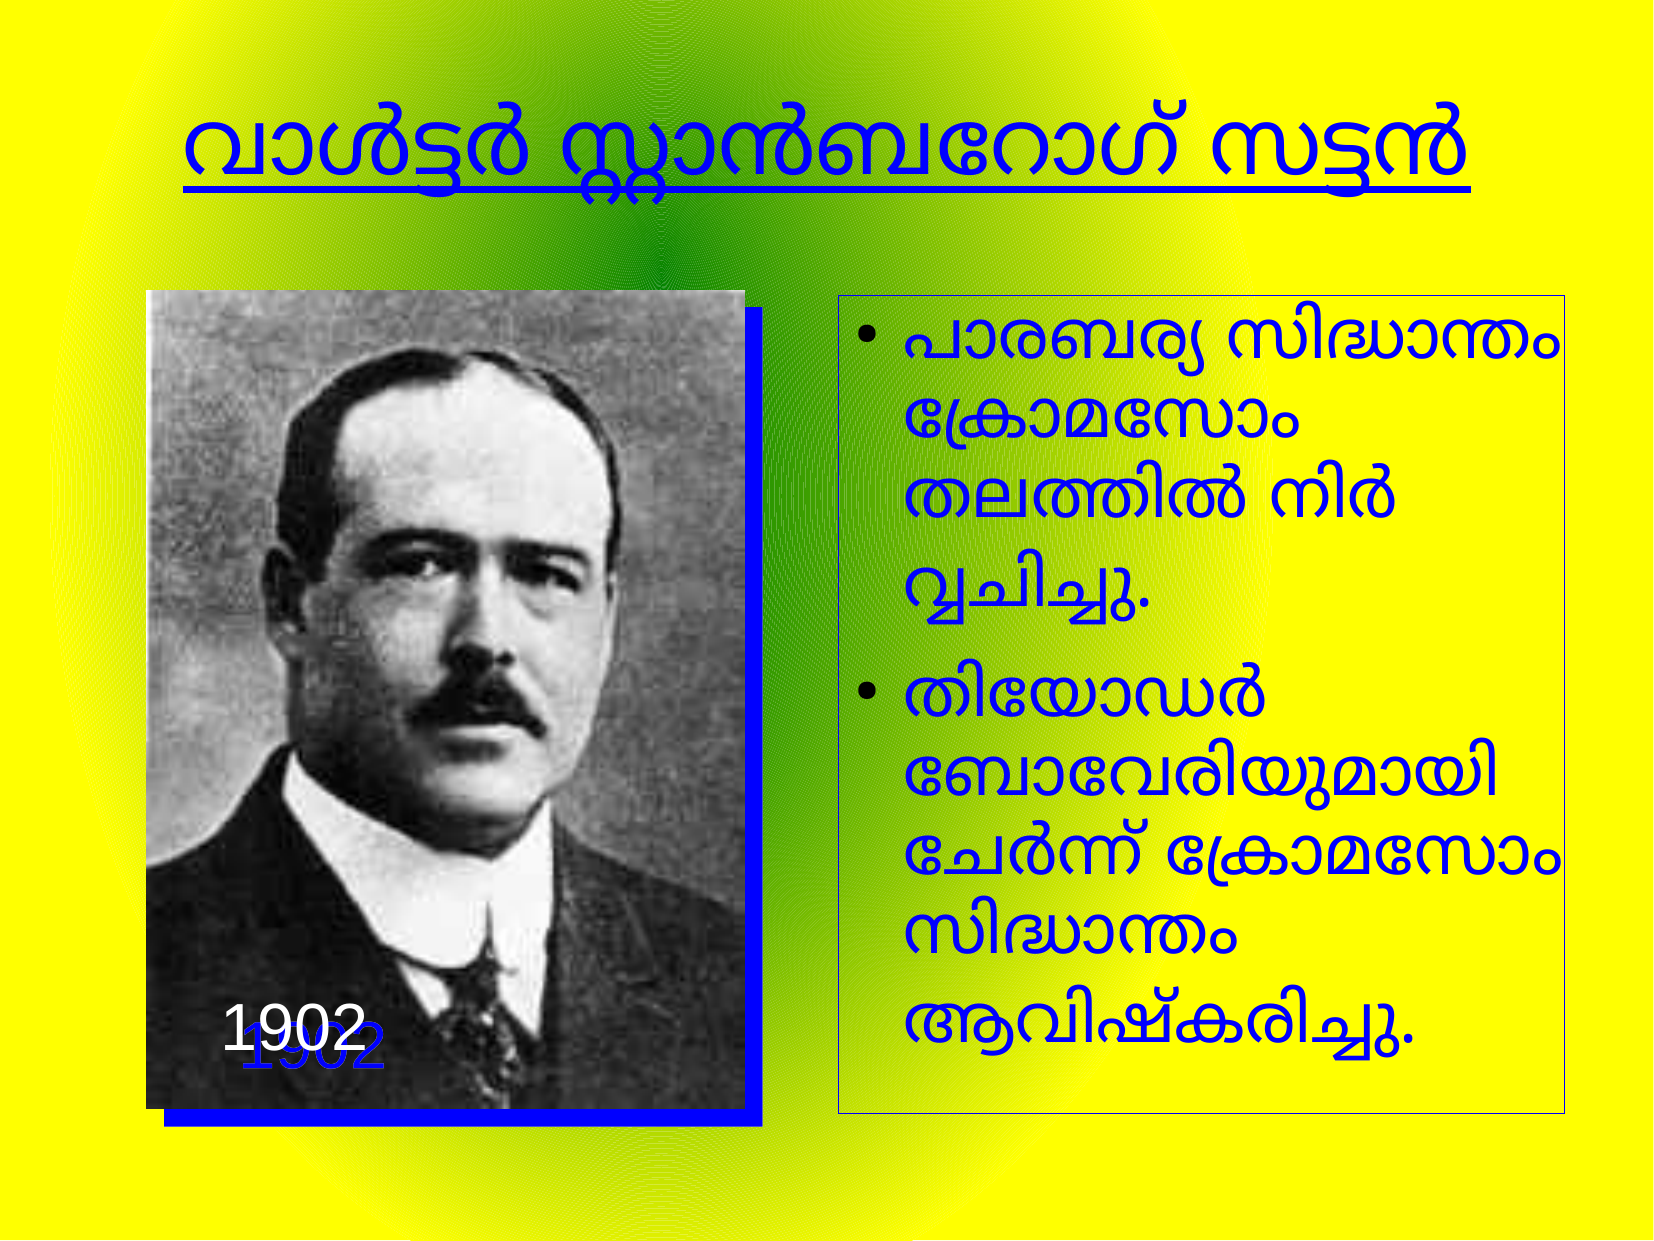

# വാള്‍ട്ടര്‍ സ്റ്റാന്‍ബറോഗ് സട്ടന്‍
പാരബര്യ സിദ്ധാന്തം ക്രോമസോം തലത്തില്‍ നിര്‍വ്വചിച്ചു.
തിയോഡര്‍ ബോവേരിയുമായി ചേര്‍ന്ന് ക്രോമസോം സിദ്ധാന്തം ആവിഷ്കരിച്ചു.
1902